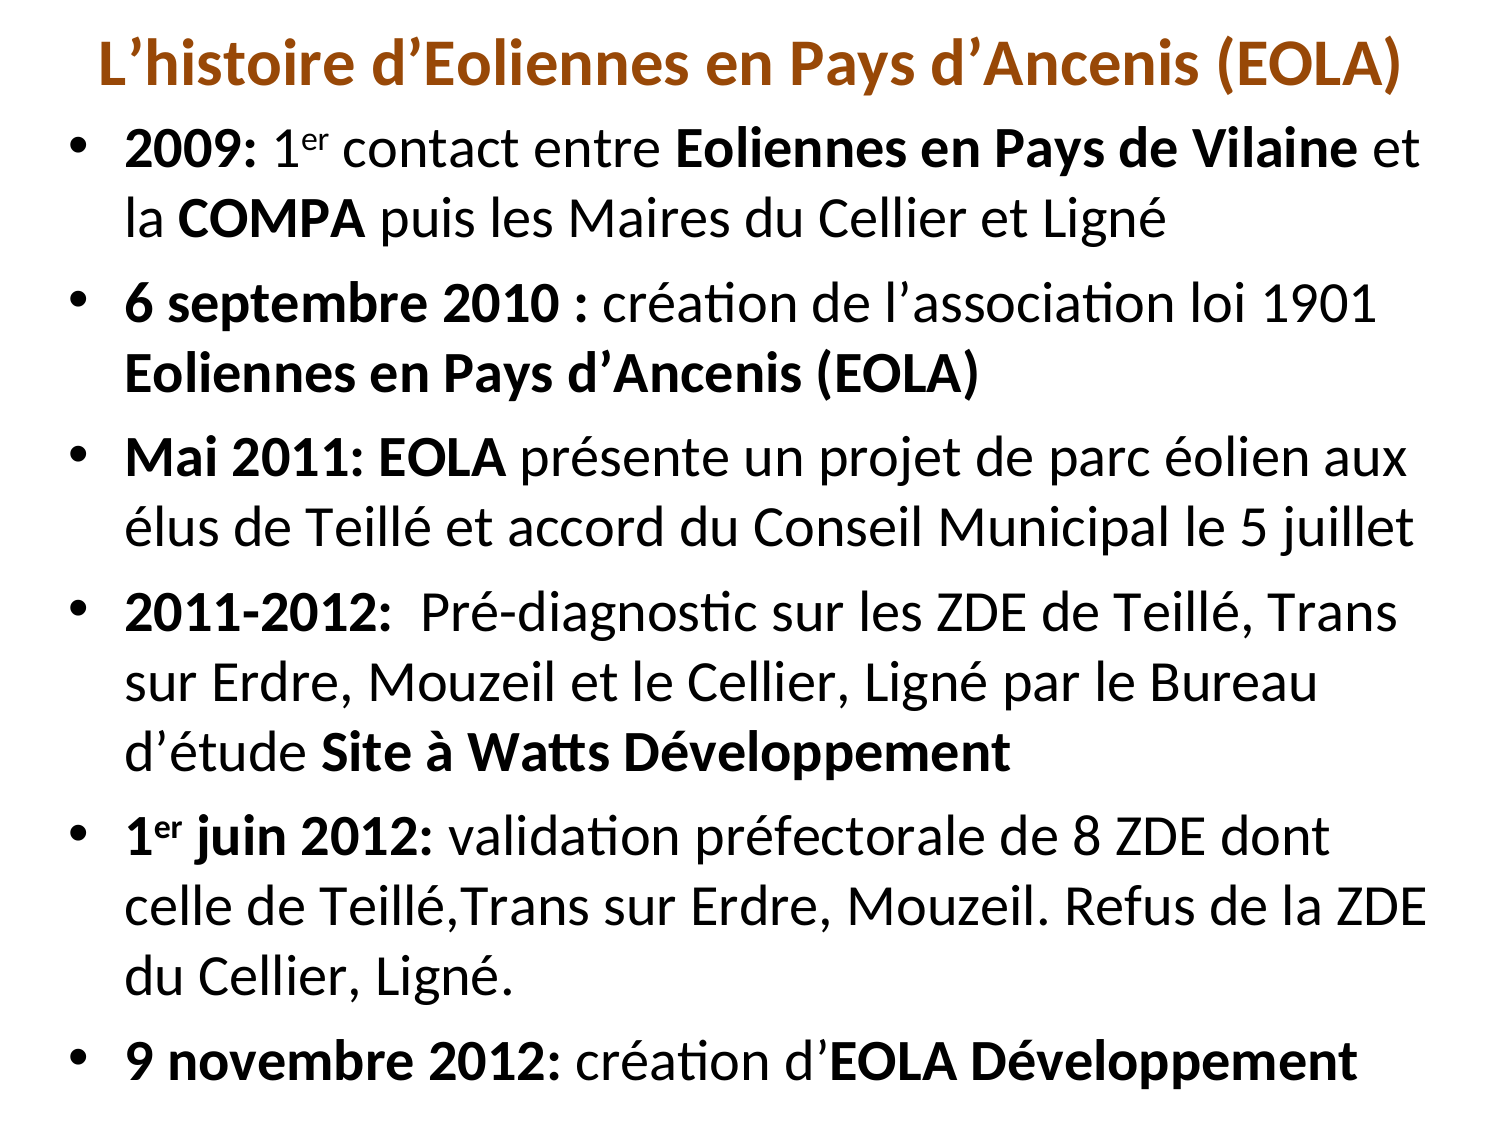

# L’histoire d’Eoliennes en Pays d’Ancenis (EOLA)
2009: 1er contact entre Eoliennes en Pays de Vilaine et la COMPA puis les Maires du Cellier et Ligné
6 septembre 2010 : création de l’association loi 1901 Eoliennes en Pays d’Ancenis (EOLA)
Mai 2011: EOLA présente un projet de parc éolien aux élus de Teillé et accord du Conseil Municipal le 5 juillet
2011-2012: Pré-diagnostic sur les ZDE de Teillé, Trans sur Erdre, Mouzeil et le Cellier, Ligné par le Bureau d’étude Site à Watts Développement
1er juin 2012: validation préfectorale de 8 ZDE dont celle de Teillé,Trans sur Erdre, Mouzeil. Refus de la ZDE du Cellier, Ligné.
9 novembre 2012: création d’EOLA Développement